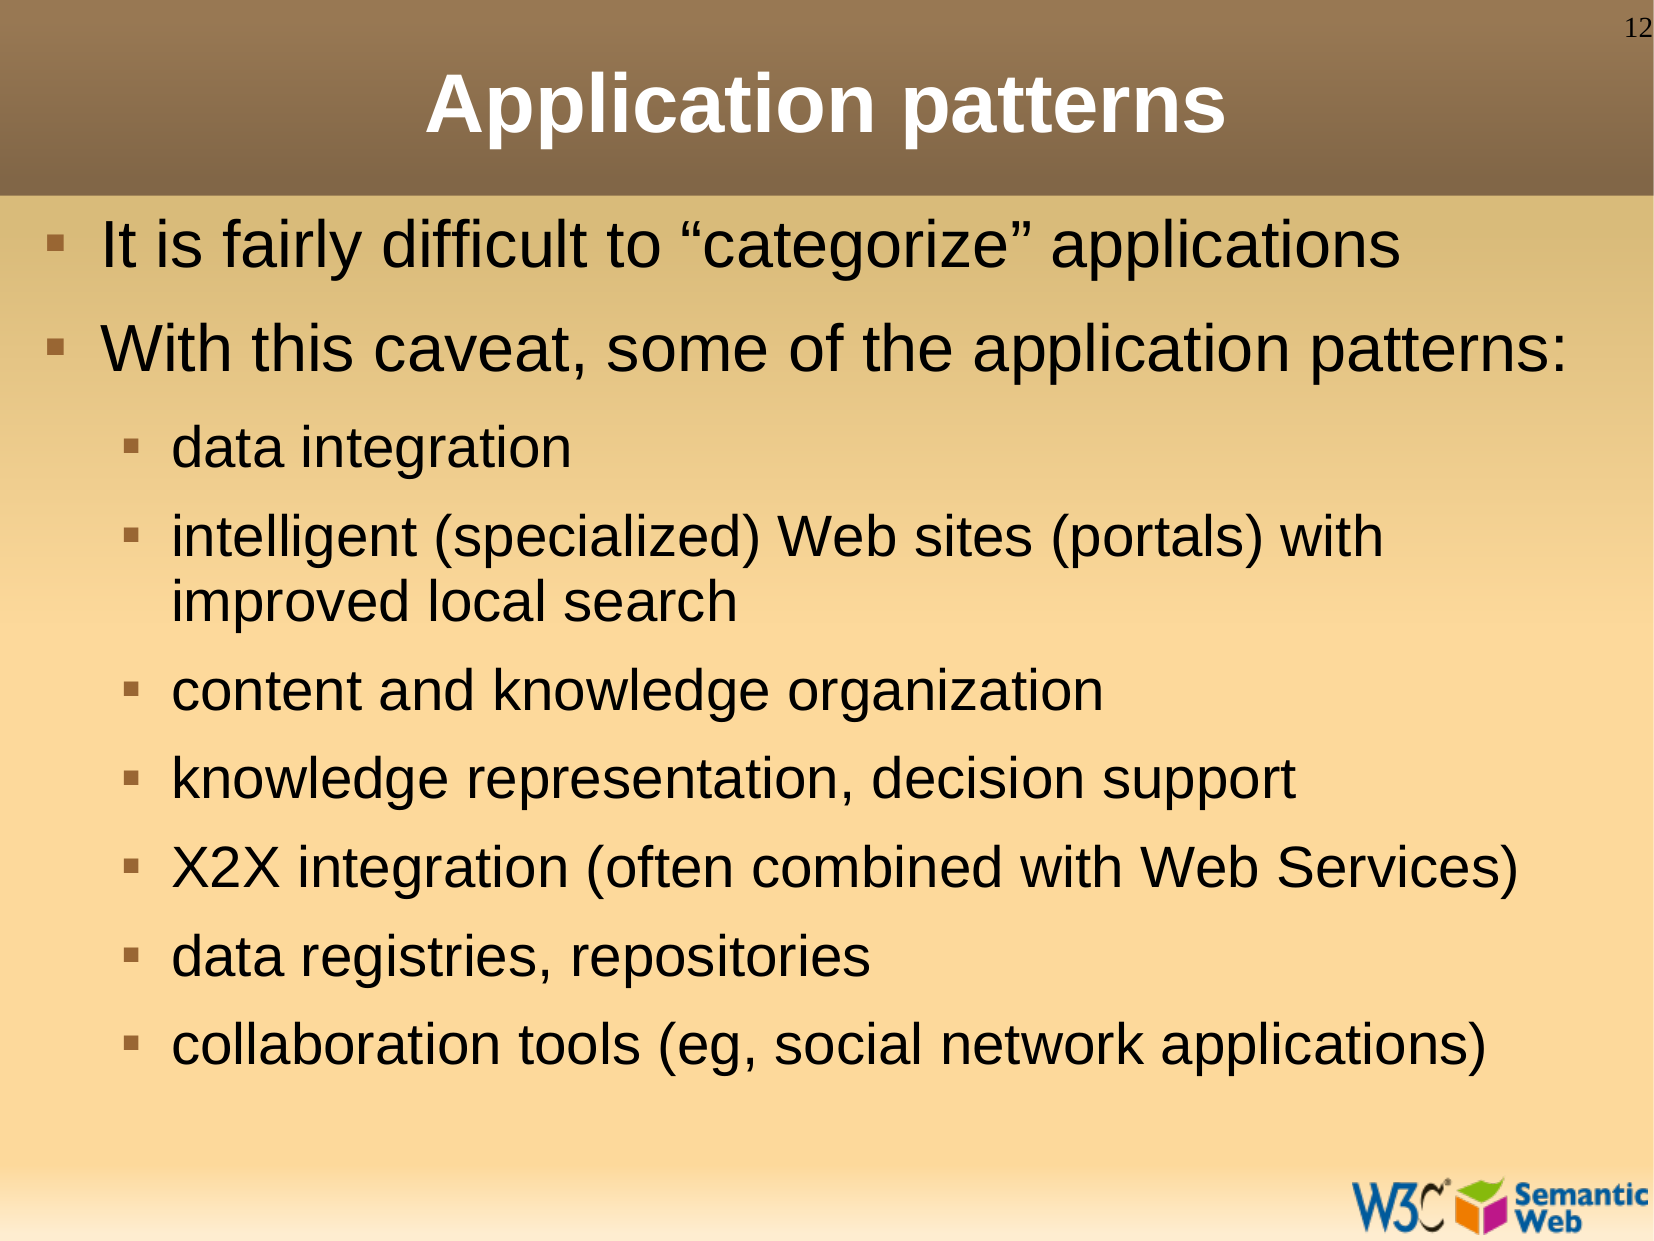

# Application patterns
12
It is fairly difficult to “categorize” applications
With this caveat, some of the application patterns:
data integration
intelligent (specialized) Web sites (portals) with improved local search
content and knowledge organization
knowledge representation, decision support
X2X integration (often combined with Web Services)
data registries, repositories
collaboration tools (eg, social network applications)